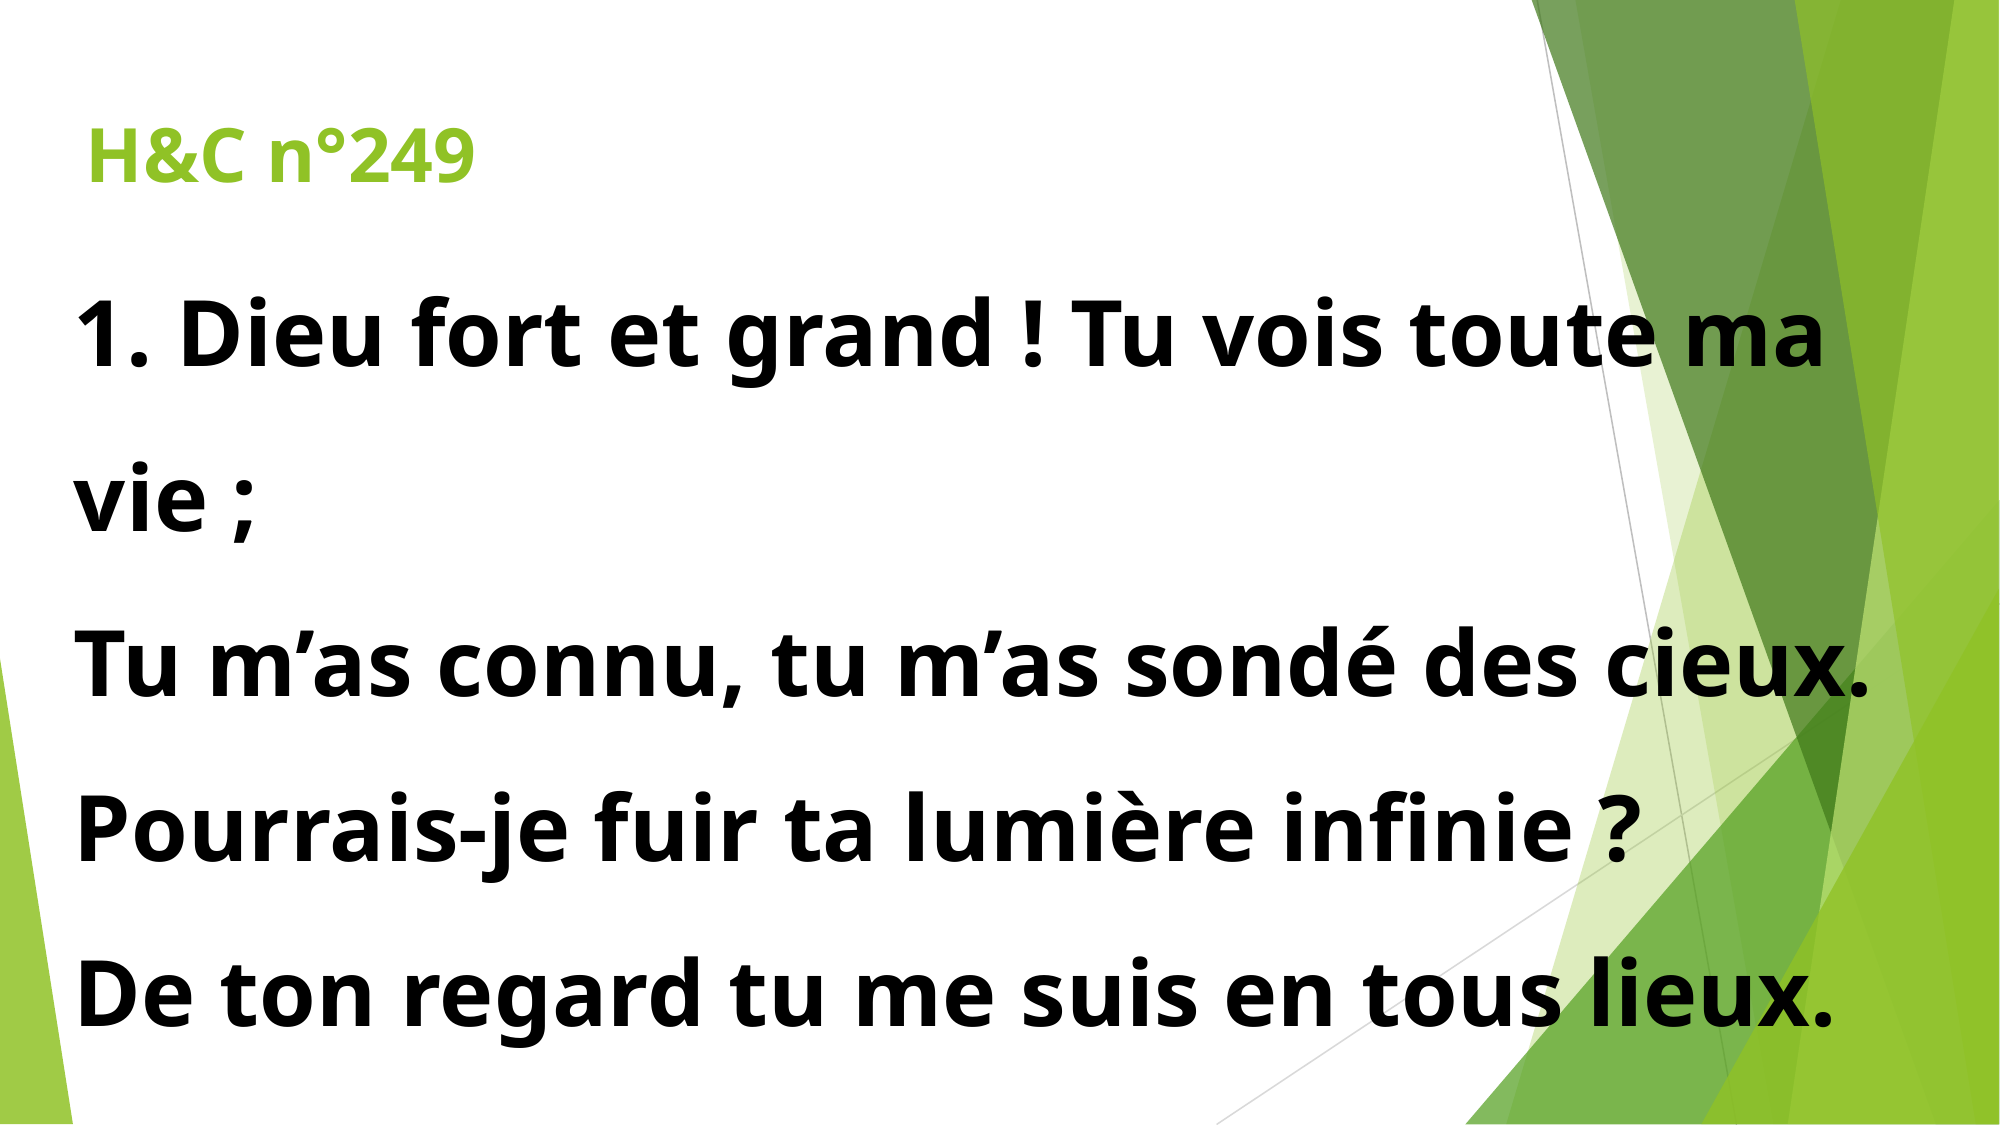

H&C n°249
1. Dieu fort et grand ! Tu vois toute ma vie ;
Tu m’as connu, tu m’as sondé des cieux.
Pourrais-je fuir ta lumière infinie ?
De ton regard tu me suis en tous lieux.